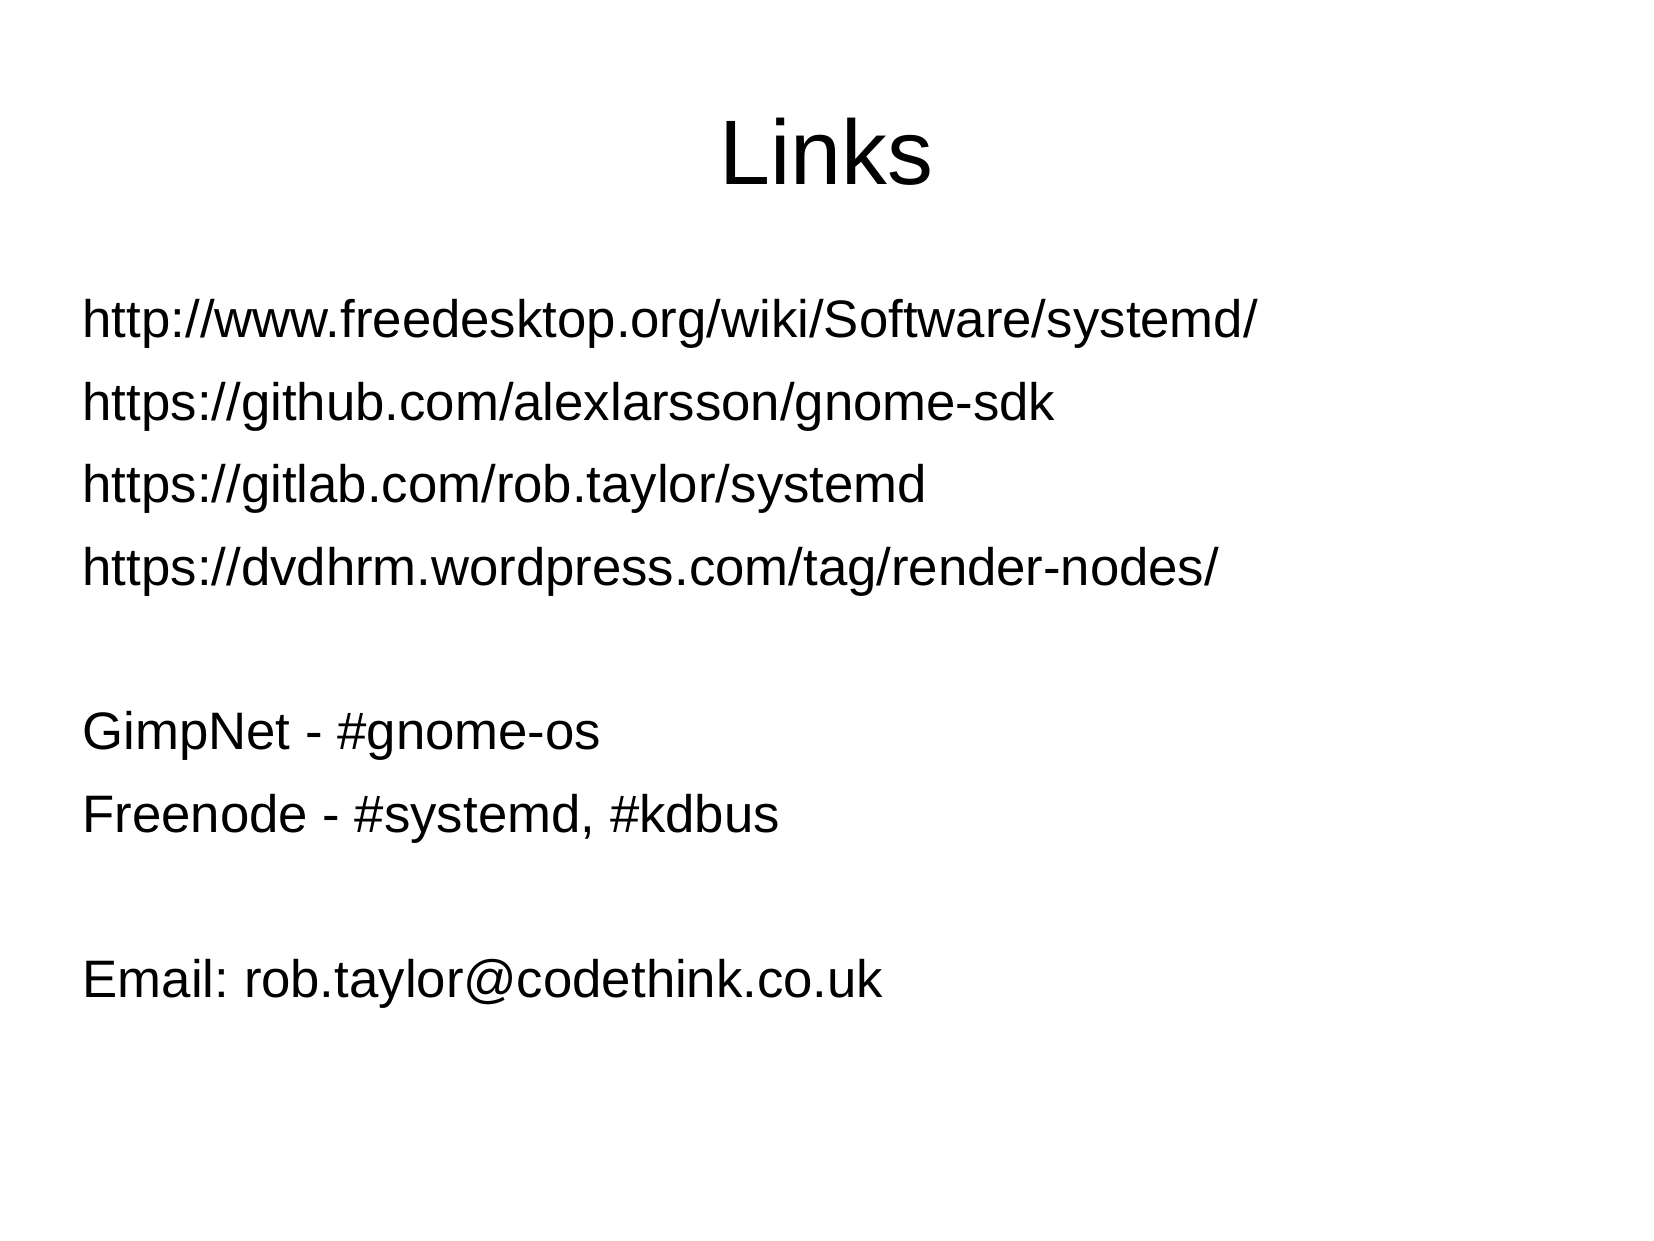

# Links
http://www.freedesktop.org/wiki/Software/systemd/
https://github.com/alexlarsson/gnome-sdk
https://gitlab.com/rob.taylor/systemd
https://dvdhrm.wordpress.com/tag/render-nodes/
GimpNet - #gnome-os
Freenode - #systemd, #kdbus
Email: rob.taylor@codethink.co.uk